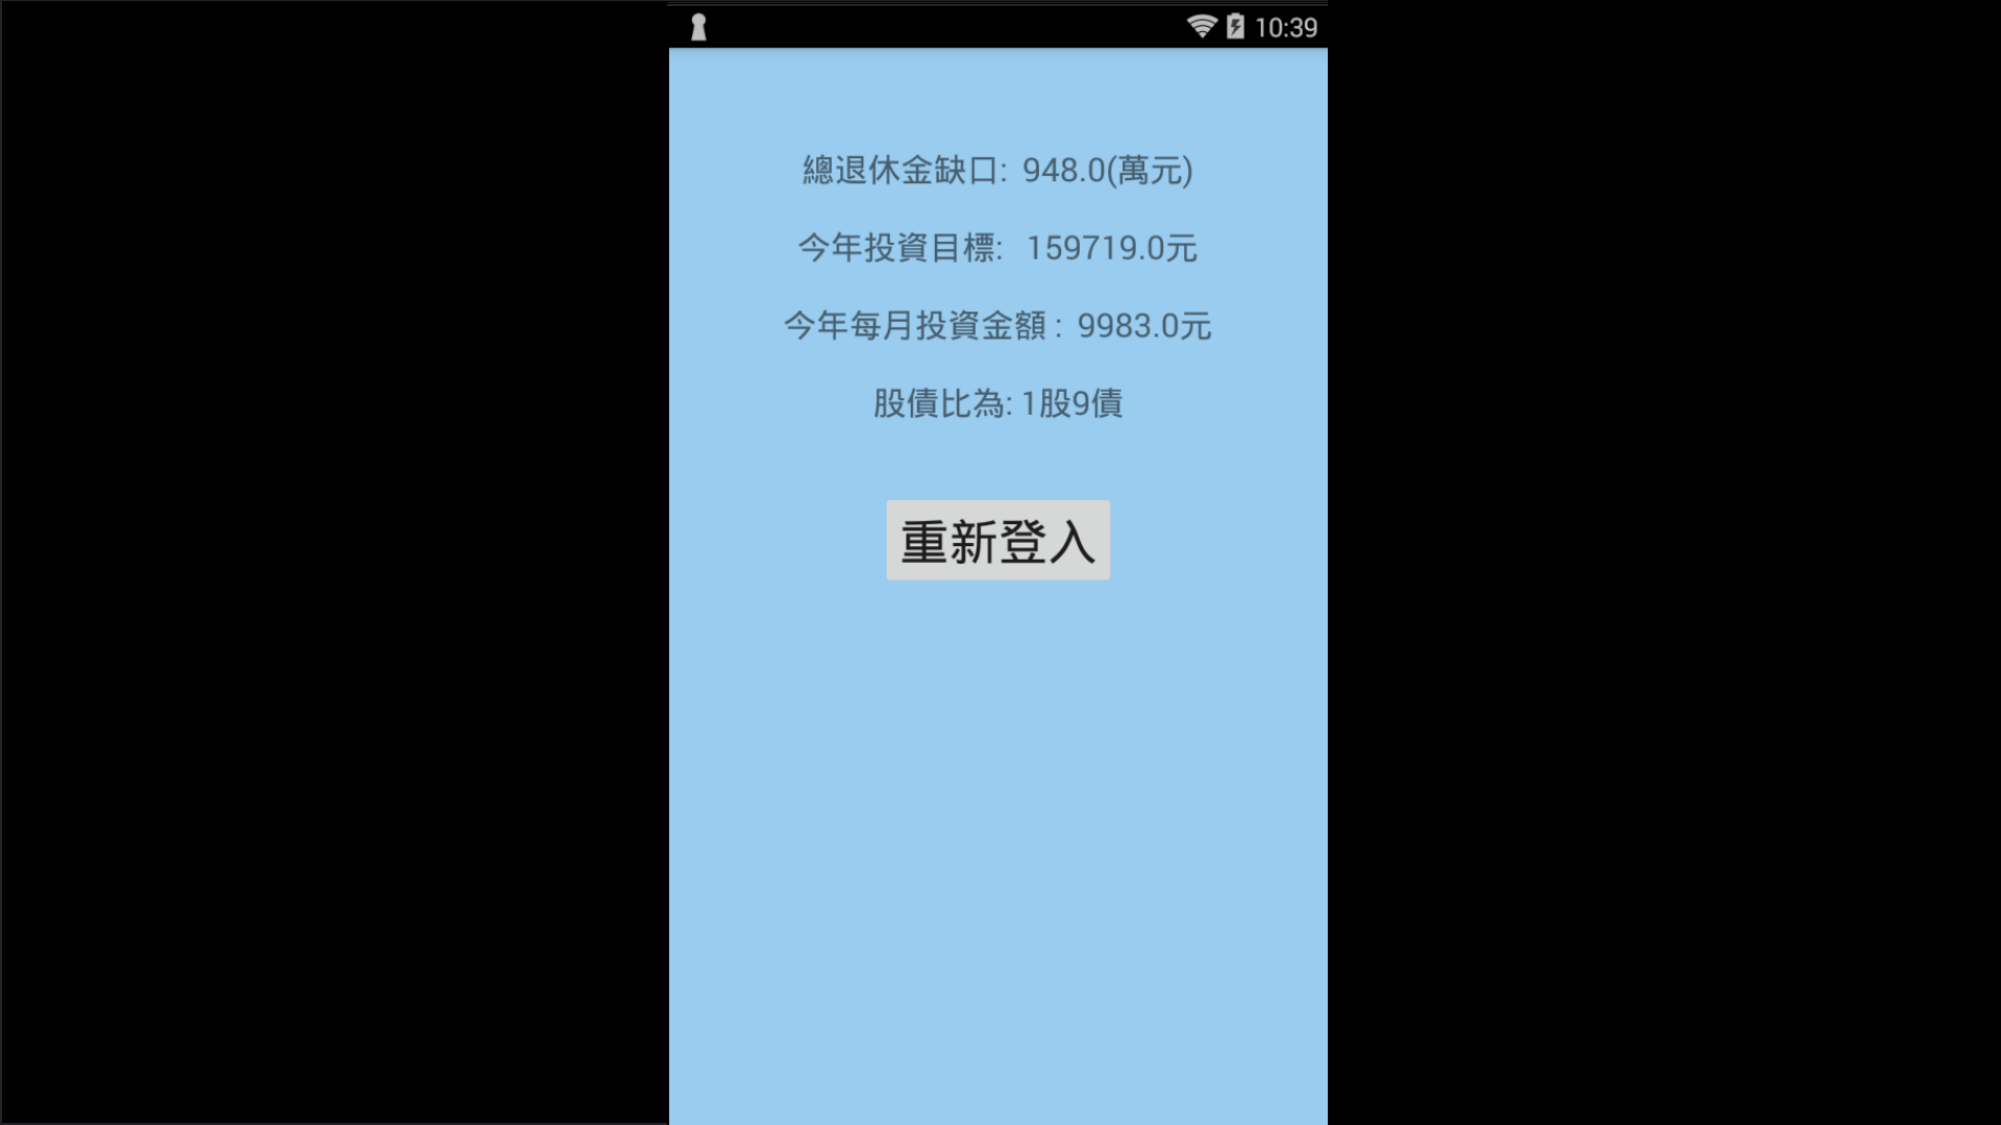

#
25
65
0
85
40000
C
JASON
35
JASON123@gmail.com
45800
……..
5